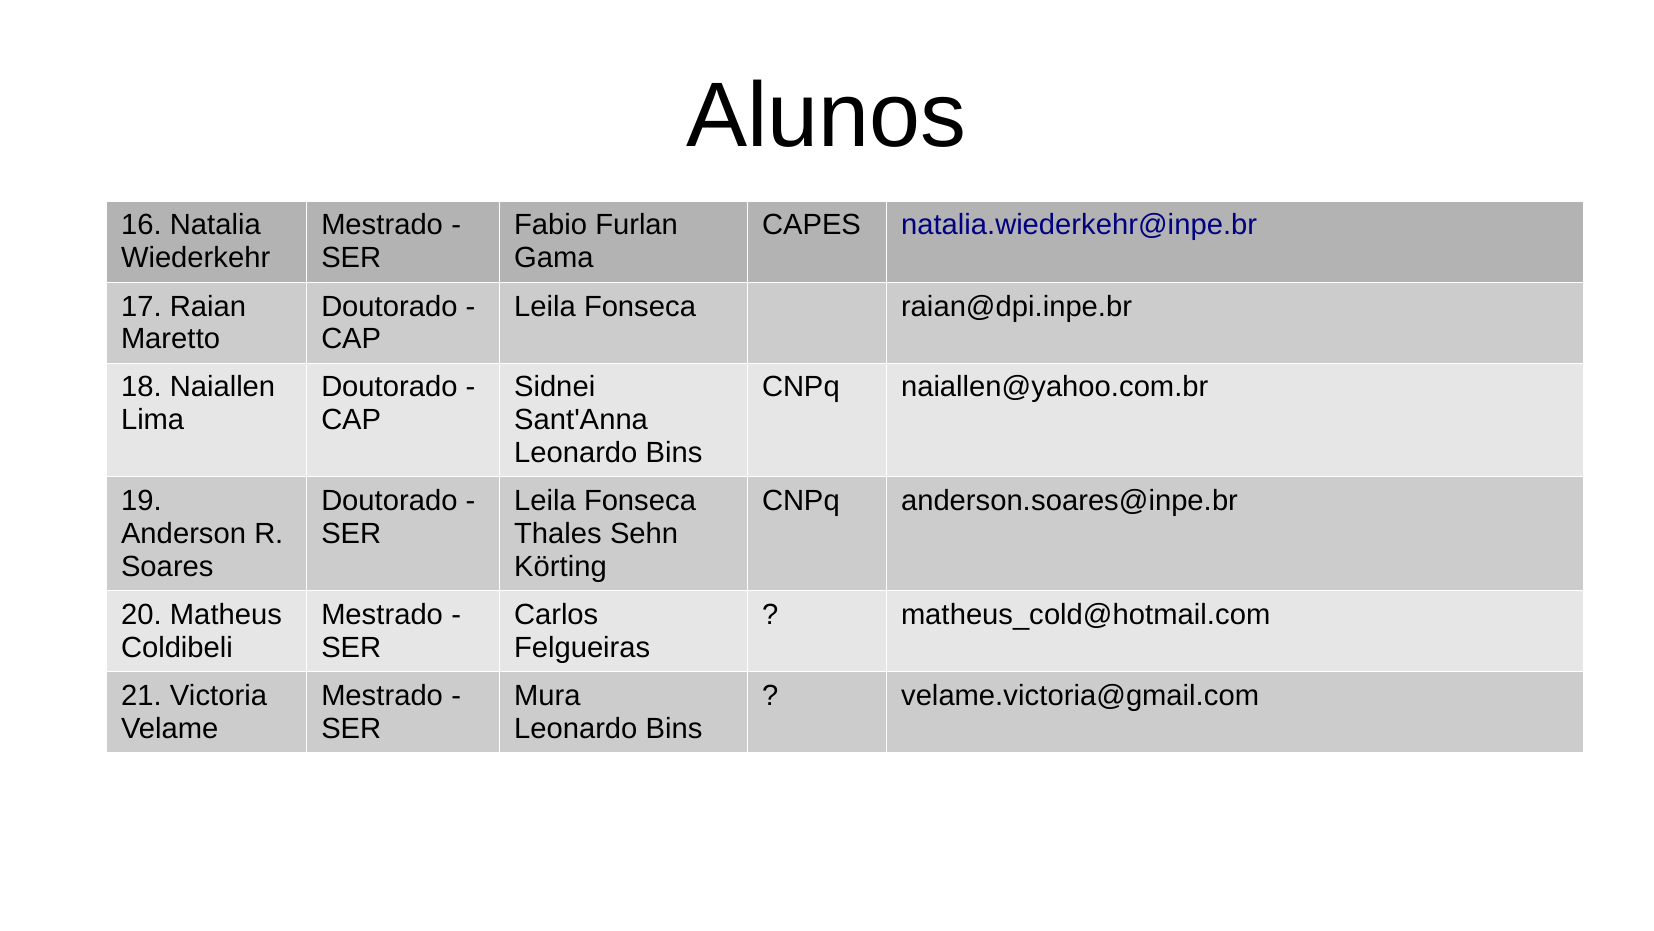

# Alunos
| 16. Natalia Wiederkehr | Mestrado - SER | Fabio Furlan Gama | CAPES | natalia.wiederkehr@inpe.br |
| --- | --- | --- | --- | --- |
| 17. Raian Maretto | Doutorado - CAP | Leila Fonseca | | raian@dpi.inpe.br |
| 18. Naiallen Lima | Doutorado - CAP | Sidnei Sant'Anna Leonardo Bins | CNPq | naiallen@yahoo.com.br |
| 19. Anderson R. Soares | Doutorado - SER | Leila Fonseca Thales Sehn Körting | CNPq | anderson.soares@inpe.br |
| 20. Matheus Coldibeli | Mestrado - SER | Carlos Felgueiras | ? | matheus\_cold@hotmail.com |
| 21. Victoria Velame | Mestrado - SER | Mura Leonardo Bins | ? | velame.victoria@gmail.com |